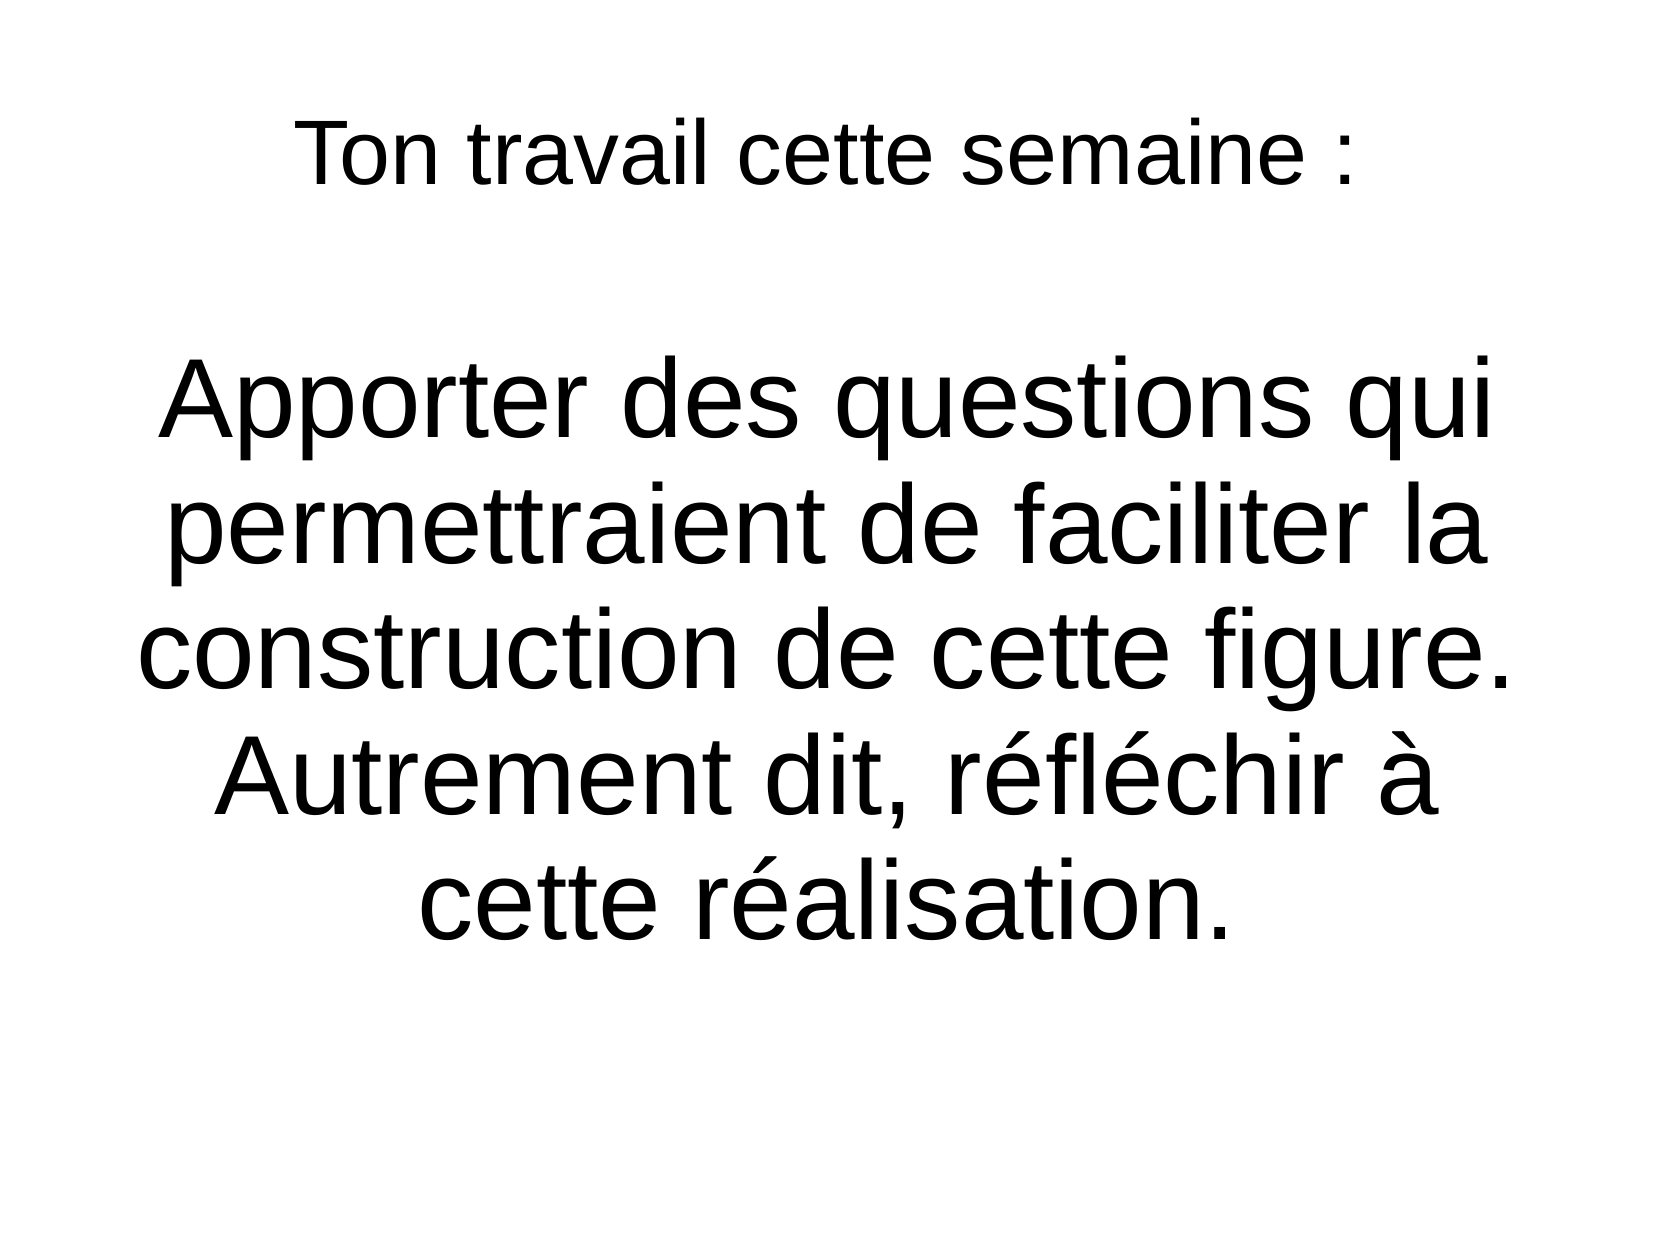

# Ton travail cette semaine :
Apporter des questions qui permettraient de faciliter la construction de cette figure.
Autrement dit, réfléchir à cette réalisation.